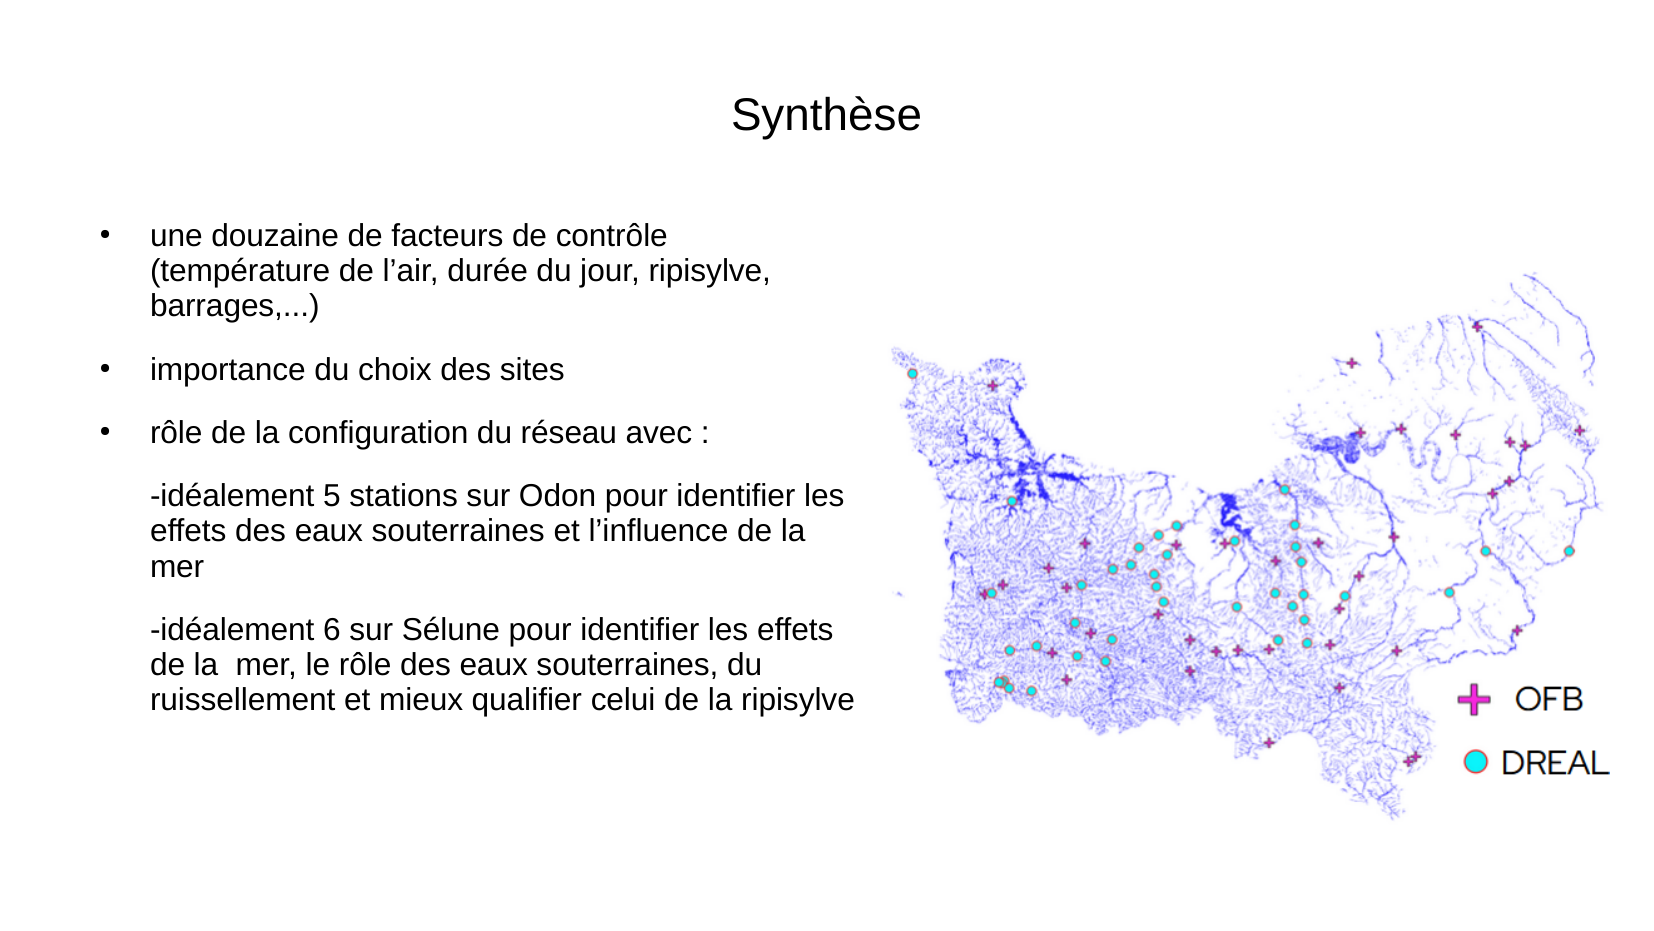

# Synthèse
une douzaine de facteurs de contrôle (température de l’air, durée du jour, ripisylve, barrages,...)
importance du choix des sites
rôle de la configuration du réseau avec :
-idéalement 5 stations sur Odon pour identifier les effets des eaux souterraines et l’influence de la mer
-idéalement 6 sur Sélune pour identifier les effets de la mer, le rôle des eaux souterraines, du ruissellement et mieux qualifier celui de la ripisylve